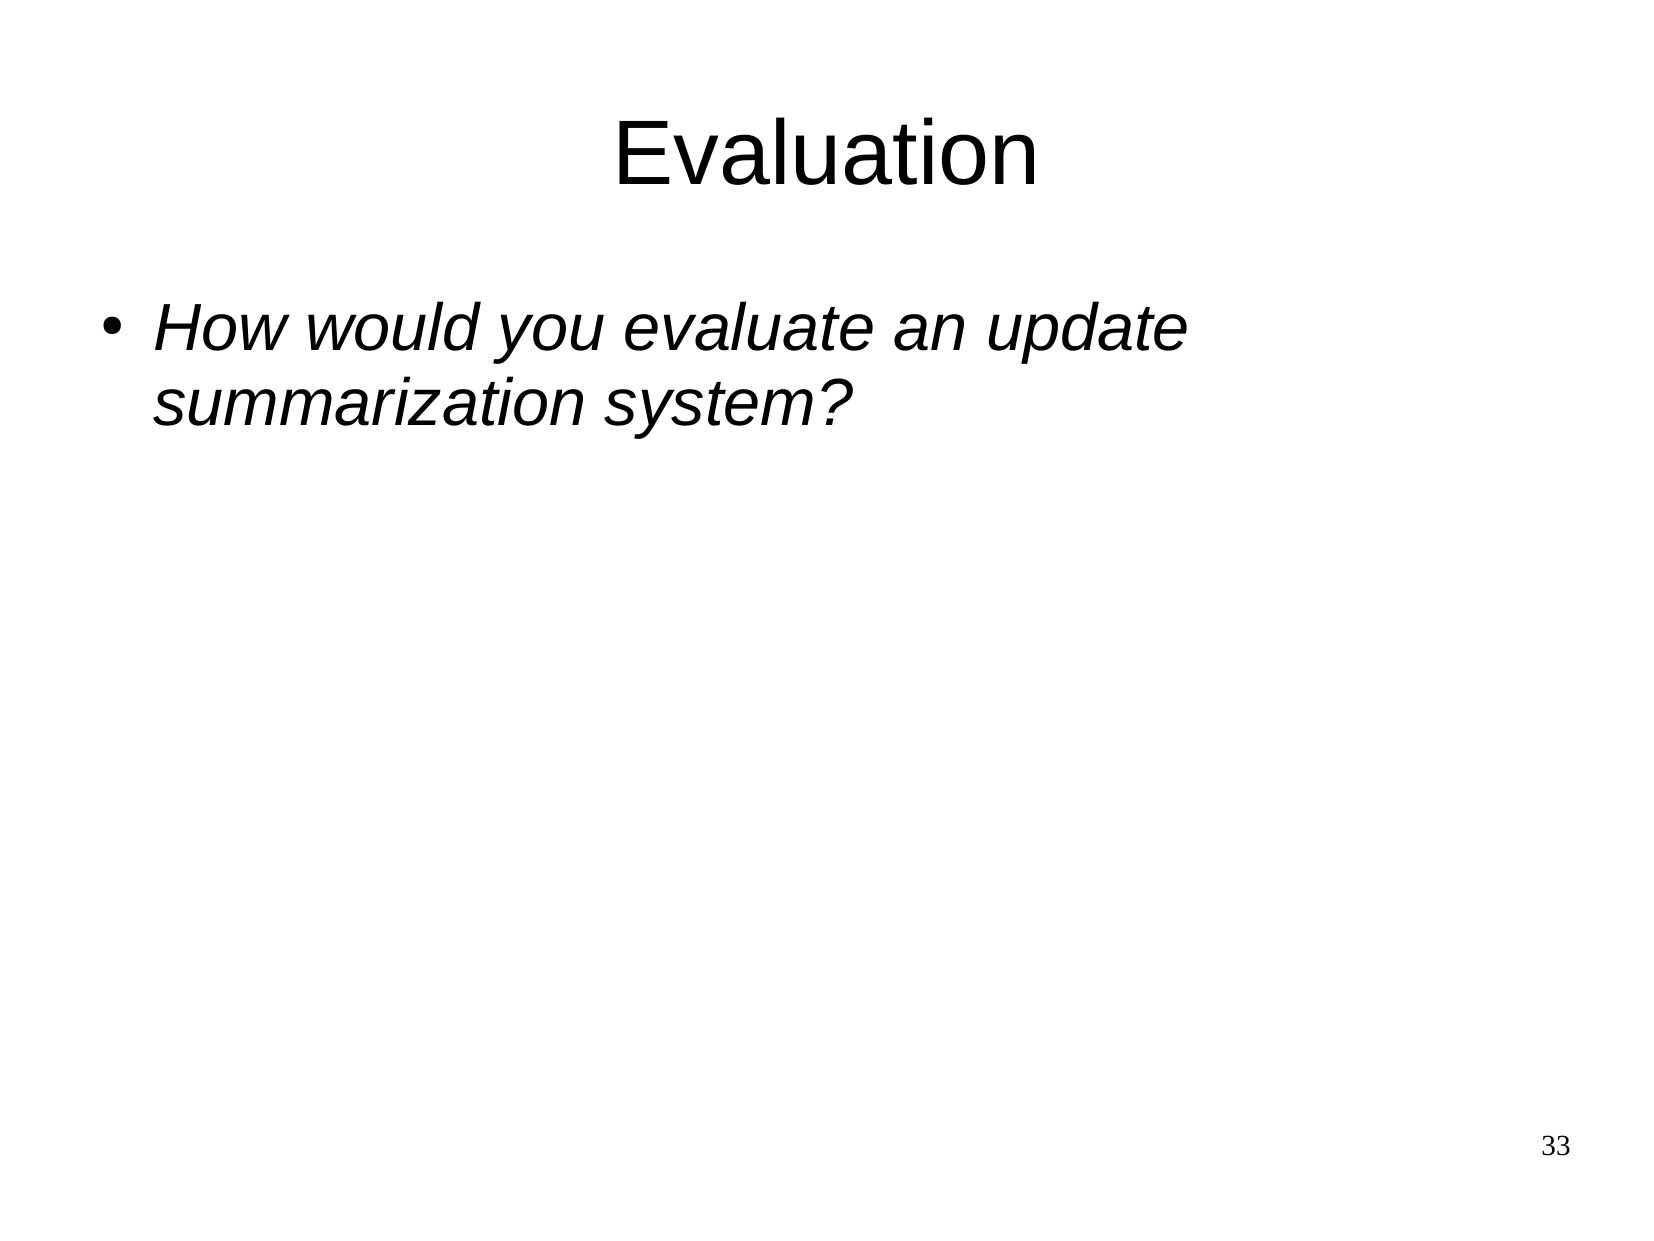

# Evaluation
How would you evaluate an update summarization system?
33